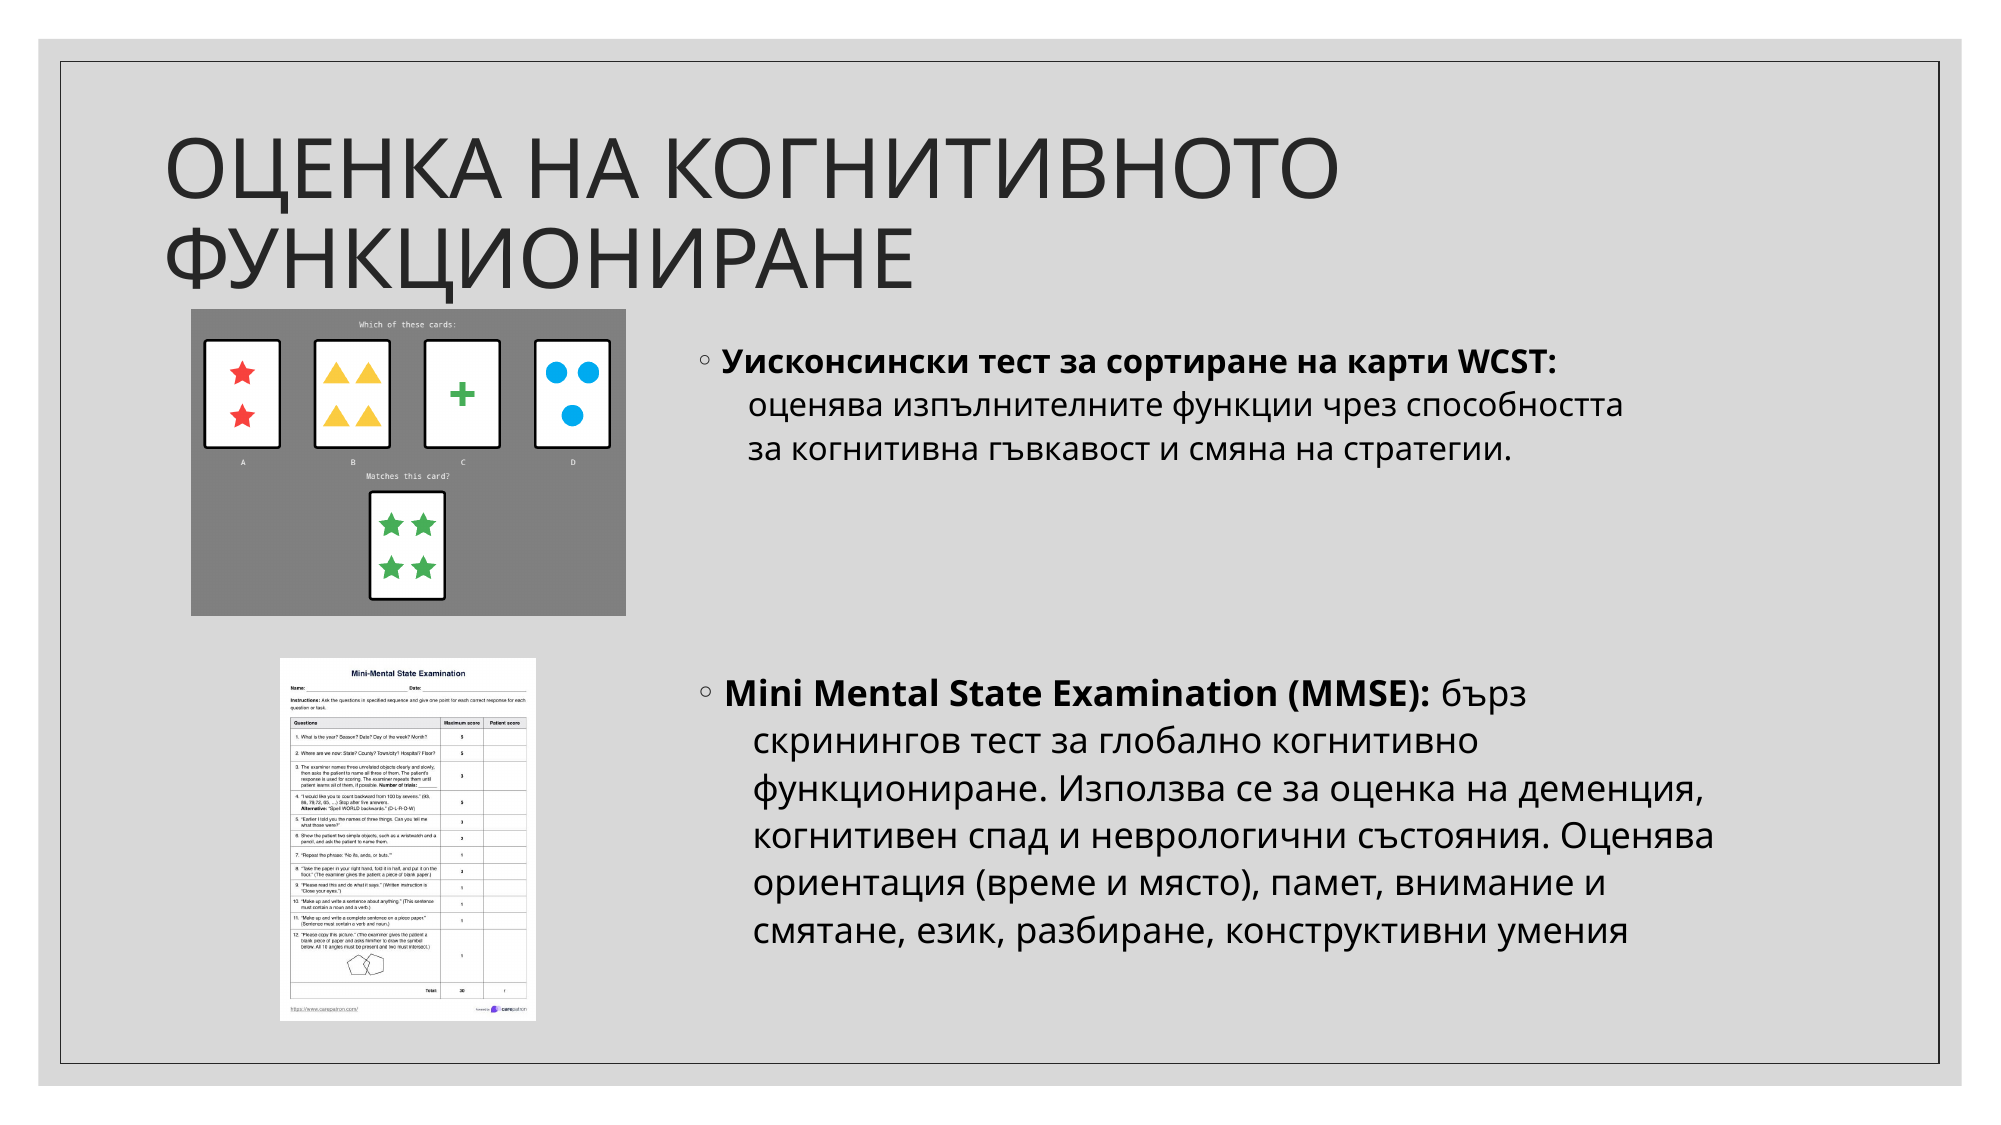

# ОЦЕНКА НА КОГНИТИВНОТО ФУНКЦИОНИРАНЕ
Уисконсински тест за сортиране на карти WCST: оценява изпълнителните функции чрез способността за когнитивна гъвкавост и смяна на стратегии.
Mini Mental State Examination (MMSE): бърз скринингов тест за глобално когнитивно функциониране. Използва се за оценка на деменция, когнитивен спад и неврологични състояния. Оценява ориентация (време и място), памет, внимание и смятане, език, разбиране, конструктивни умения